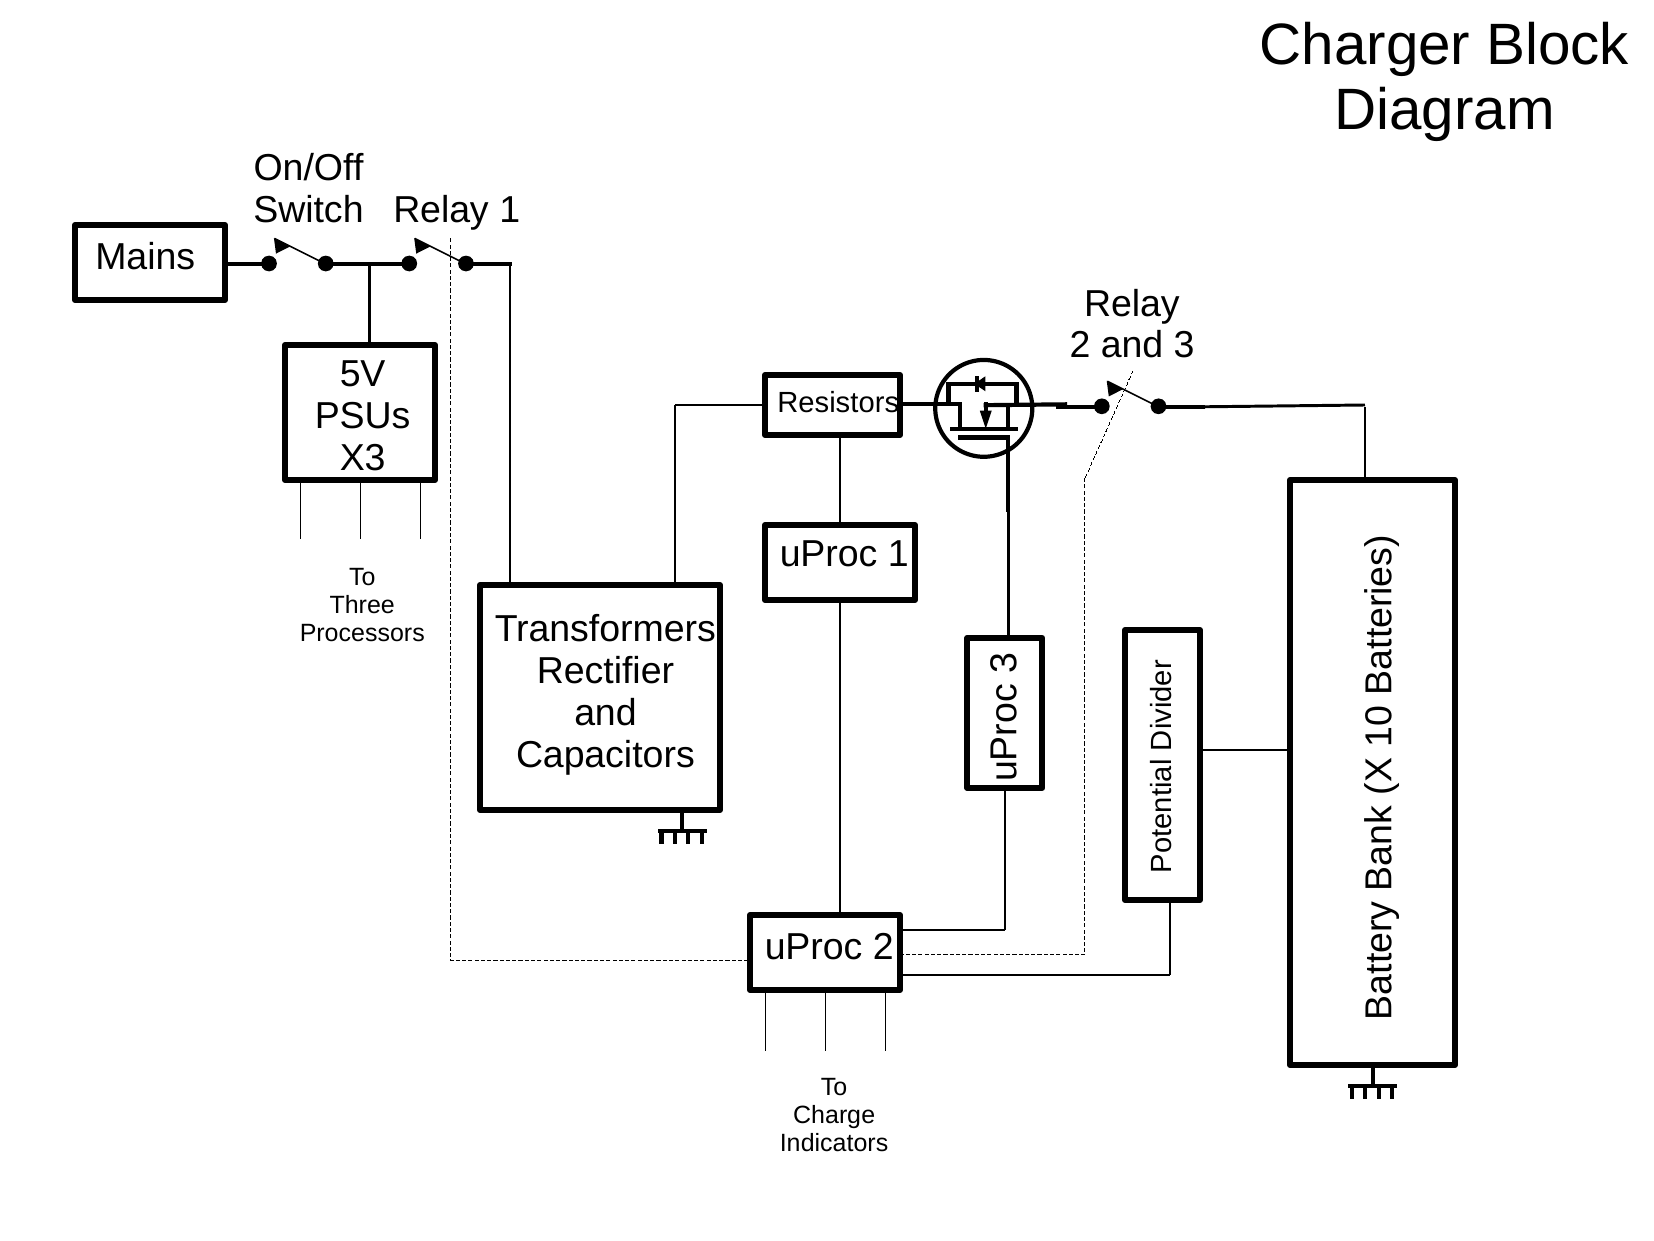

Charger Block
Diagram
On/Off
Switch
Relay 1
Mains
Relay
2 and 3
5V
PSUs
X3
Resistors
uProc 1
To
Three
Processors
Transformers
Rectifier
and
Capacitors
uProc 3
Potential Divider
Battery Bank (X 10 Batteries)
uProc 2
To
Charge
Indicators